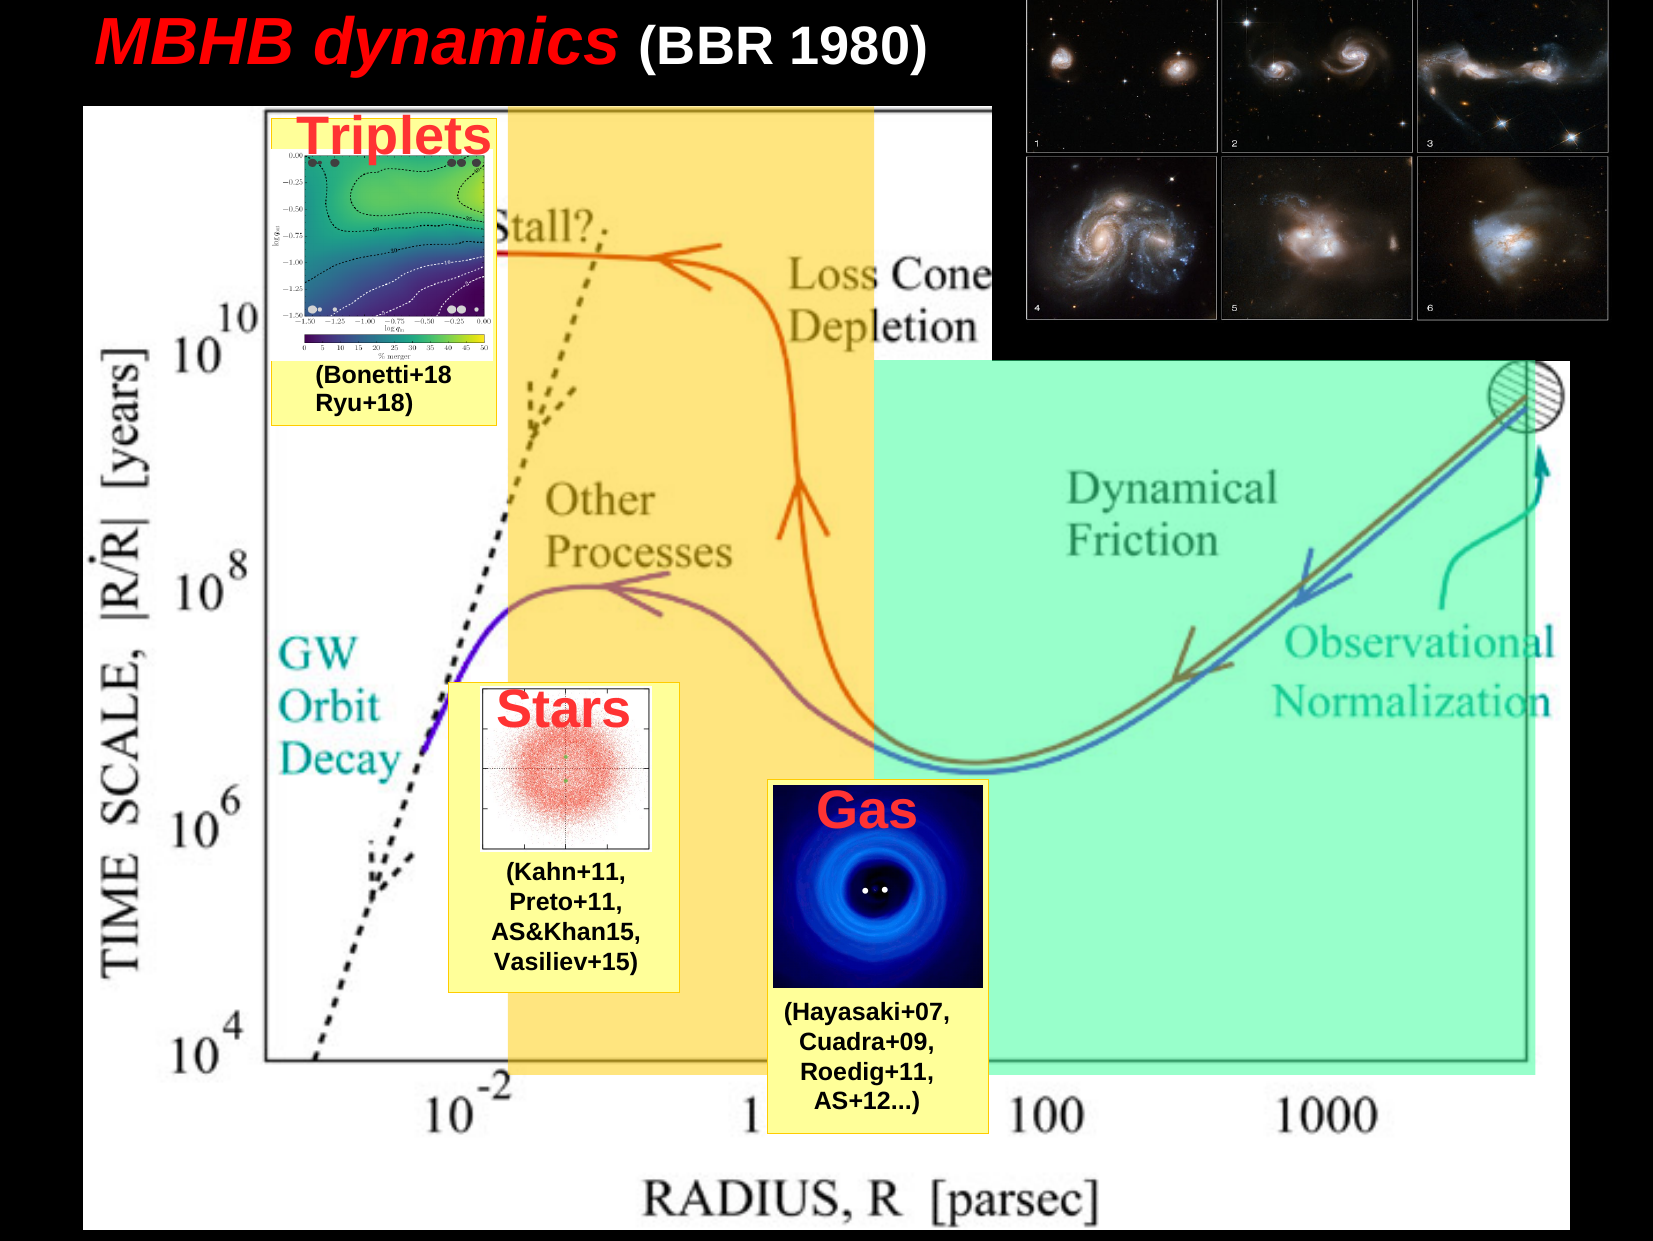

MBHB dynamics (BBR 1980)
Triplets
(Bonetti+18
Ryu+18)
Stars
Gas
.
.
(Kahn+11, Preto+11, AS&Khan15, Vasiliev+15)
(Hayasaki+07, Cuadra+09, Roedig+11, AS+12...)